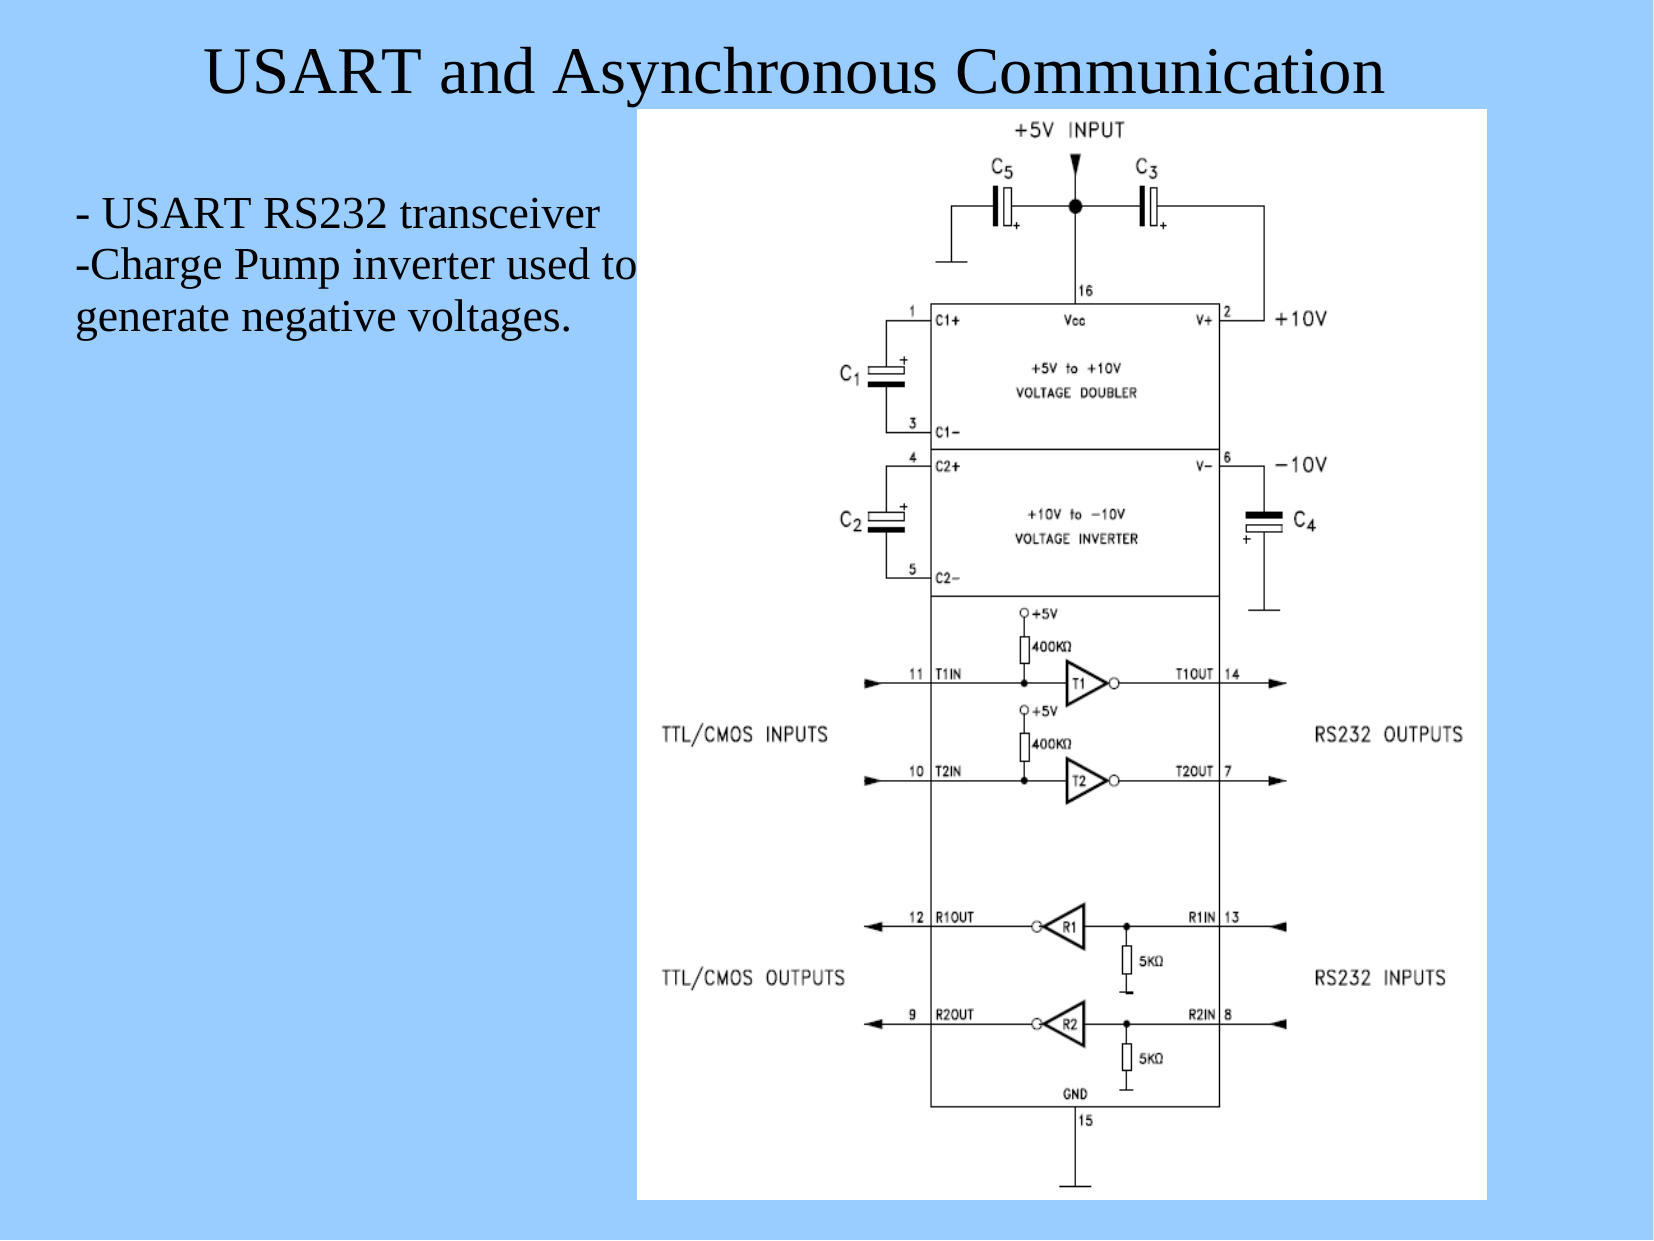

USART and Asynchronous Communication
- USART RS232 transceiver
-Charge Pump inverter used to
generate negative voltages.